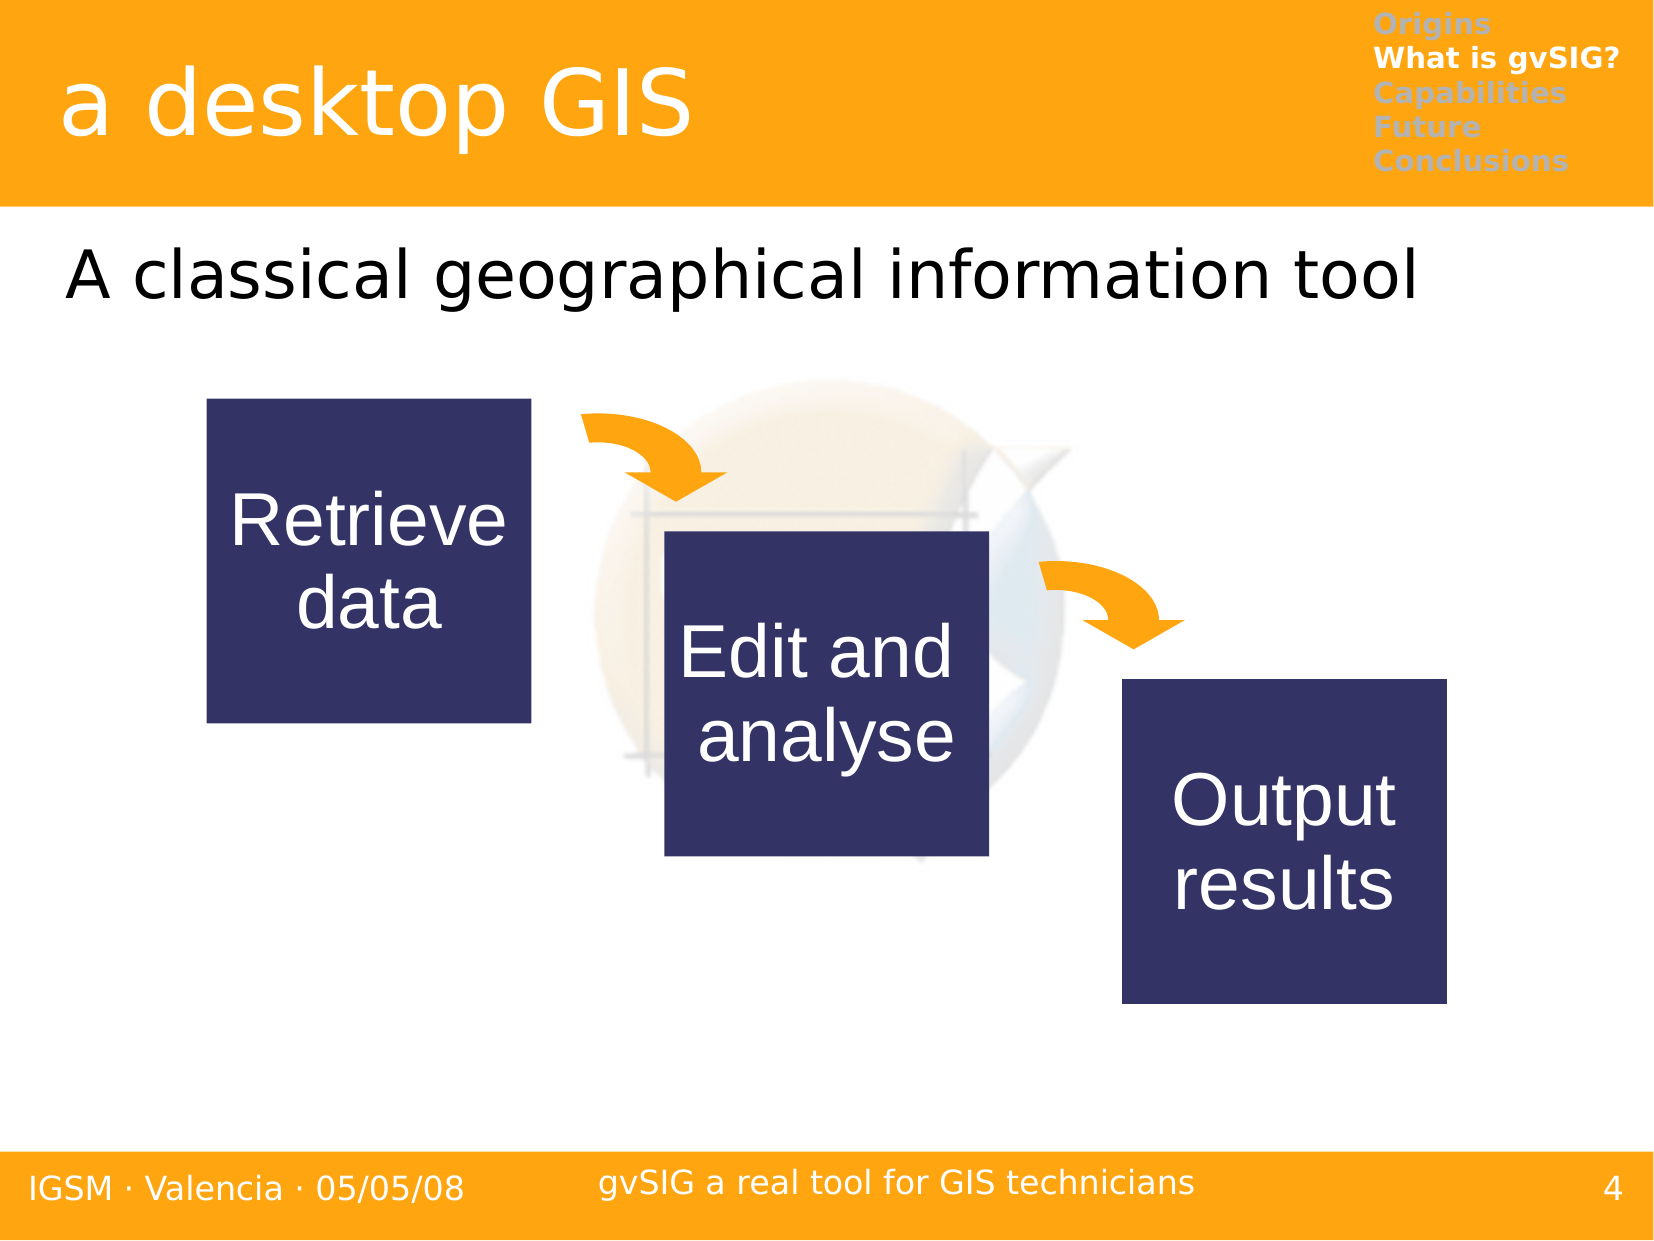

Origins
What is gvSIG?
Capabilities
Future
Conclusions
# a desktop GIS
A classical geographical information tool
Retrieve
data
Edit and
analyse
Output
results
gvSIG a real tool for GIS technicians
IGSM · Valencia · 05/05/08
4